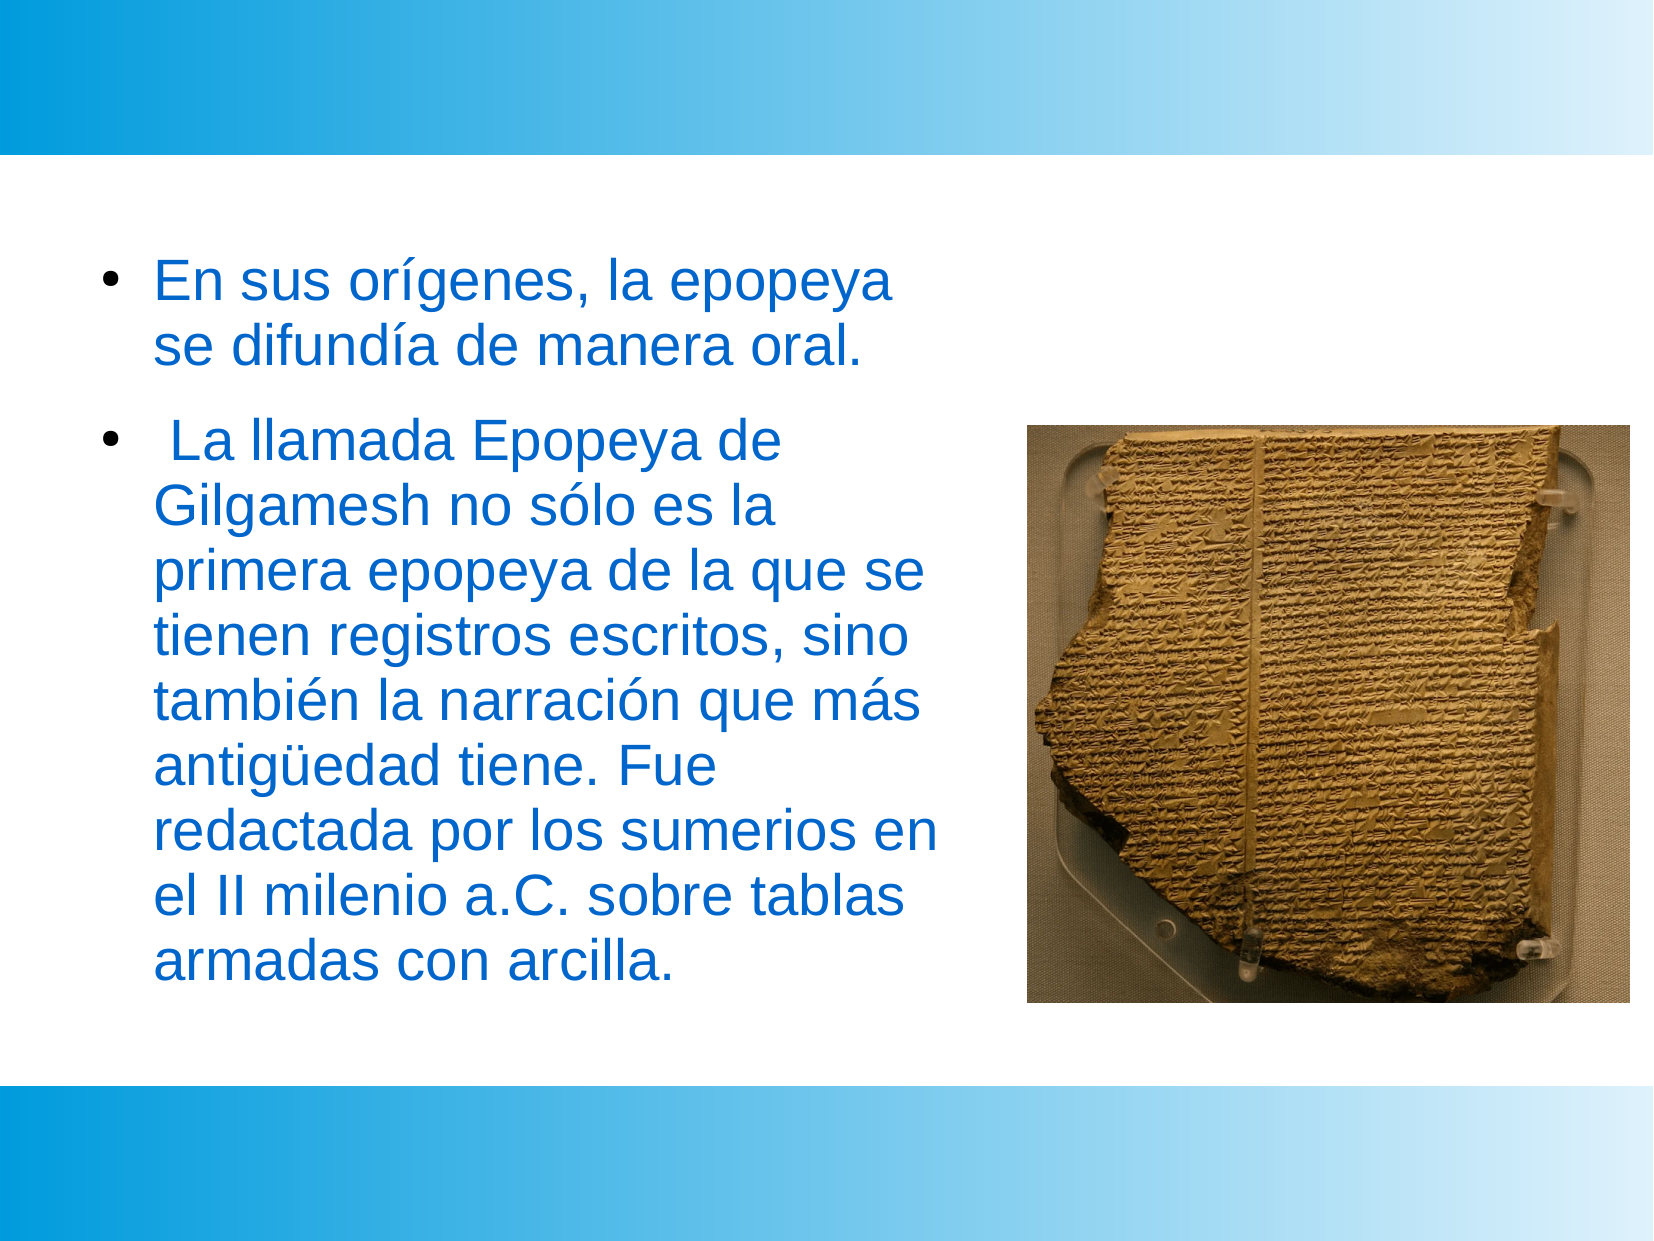

#
En sus orígenes, la epopeya se difundía de manera oral.
 La llamada Epopeya de Gilgamesh no sólo es la primera epopeya de la que se tienen registros escritos, sino también la narración que más antigüedad tiene. Fue redactada por los sumerios en el II milenio a.C. sobre tablas armadas con arcilla.